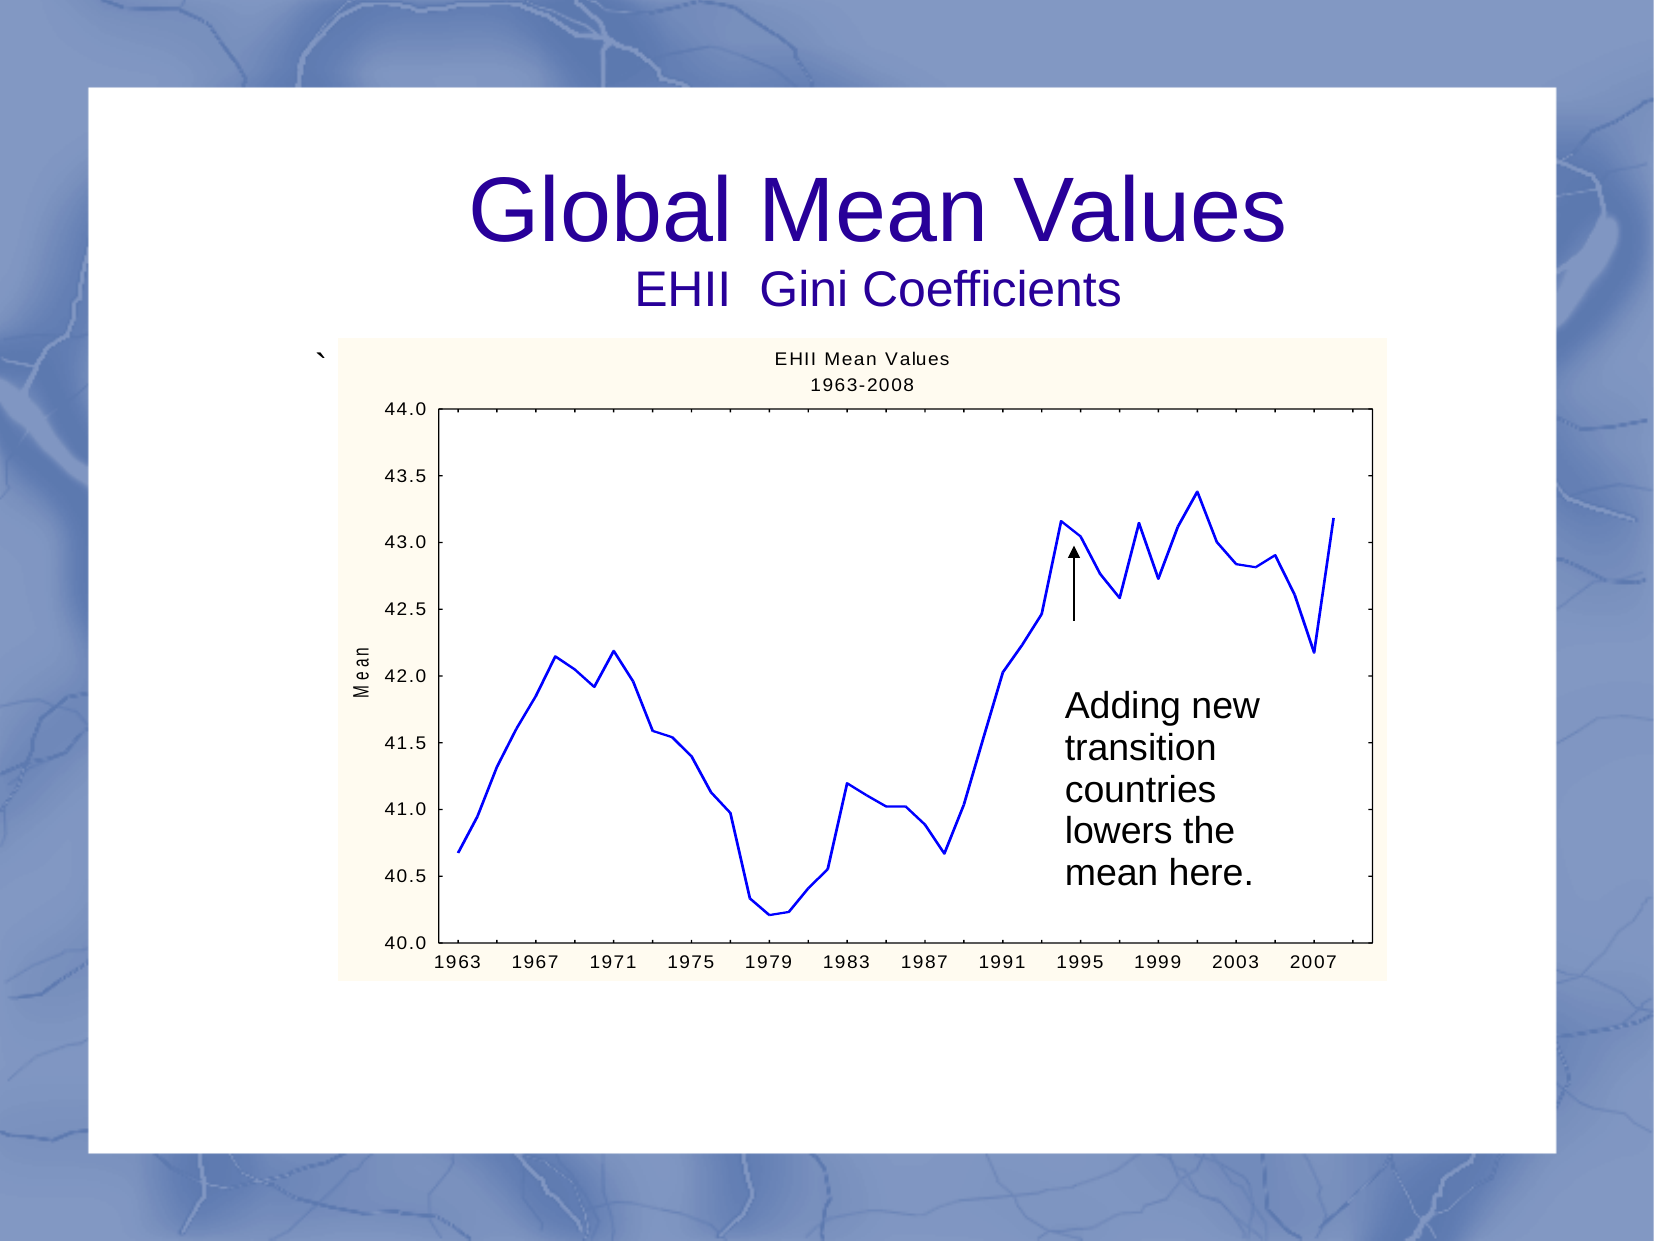

# Global Mean Values EHII Gini Coefficients
`
Adding new transition countries lowers the mean here.